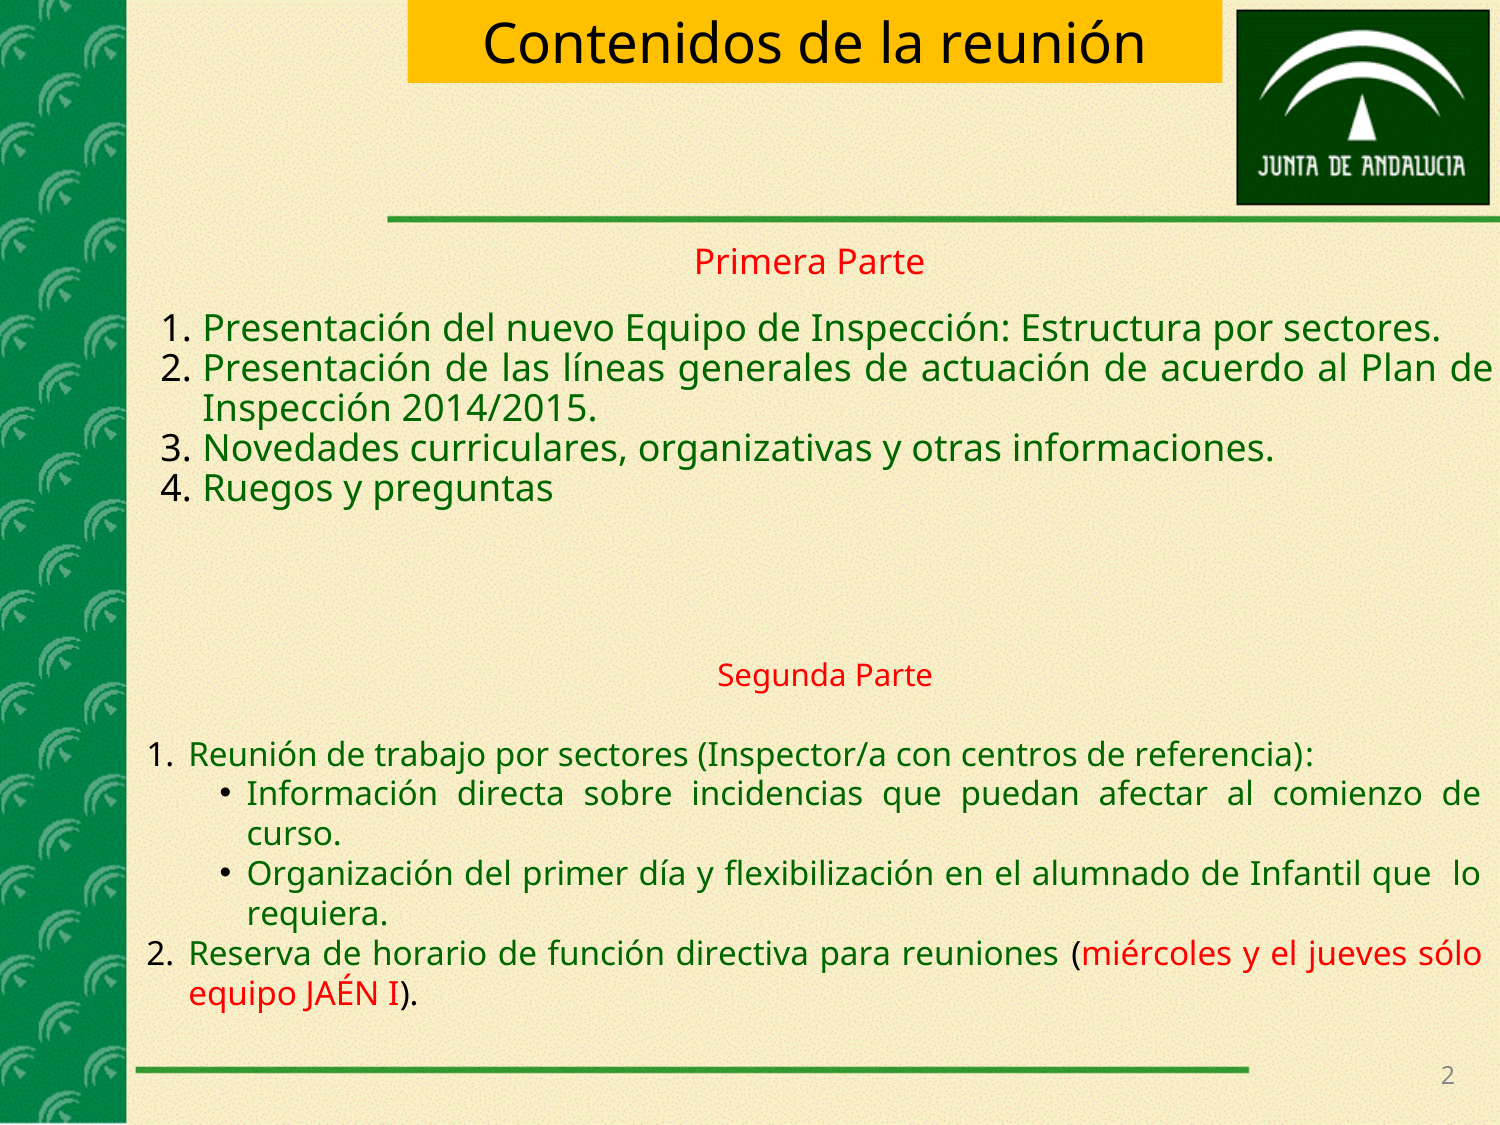

Contenidos de la reunión
Primera Parte
Presentación del nuevo Equipo de Inspección: Estructura por sectores.
Presentación de las líneas generales de actuación de acuerdo al Plan de Inspección 2014/2015.
Novedades curriculares, organizativas y otras informaciones.
Ruegos y preguntas
Segunda Parte
Reunión de trabajo por sectores (Inspector/a con centros de referencia):
Información directa sobre incidencias que puedan afectar al comienzo de curso.
Organización del primer día y flexibilización en el alumnado de Infantil que lo requiera.
Reserva de horario de función directiva para reuniones (miércoles y el jueves sólo equipo JAÉN I).